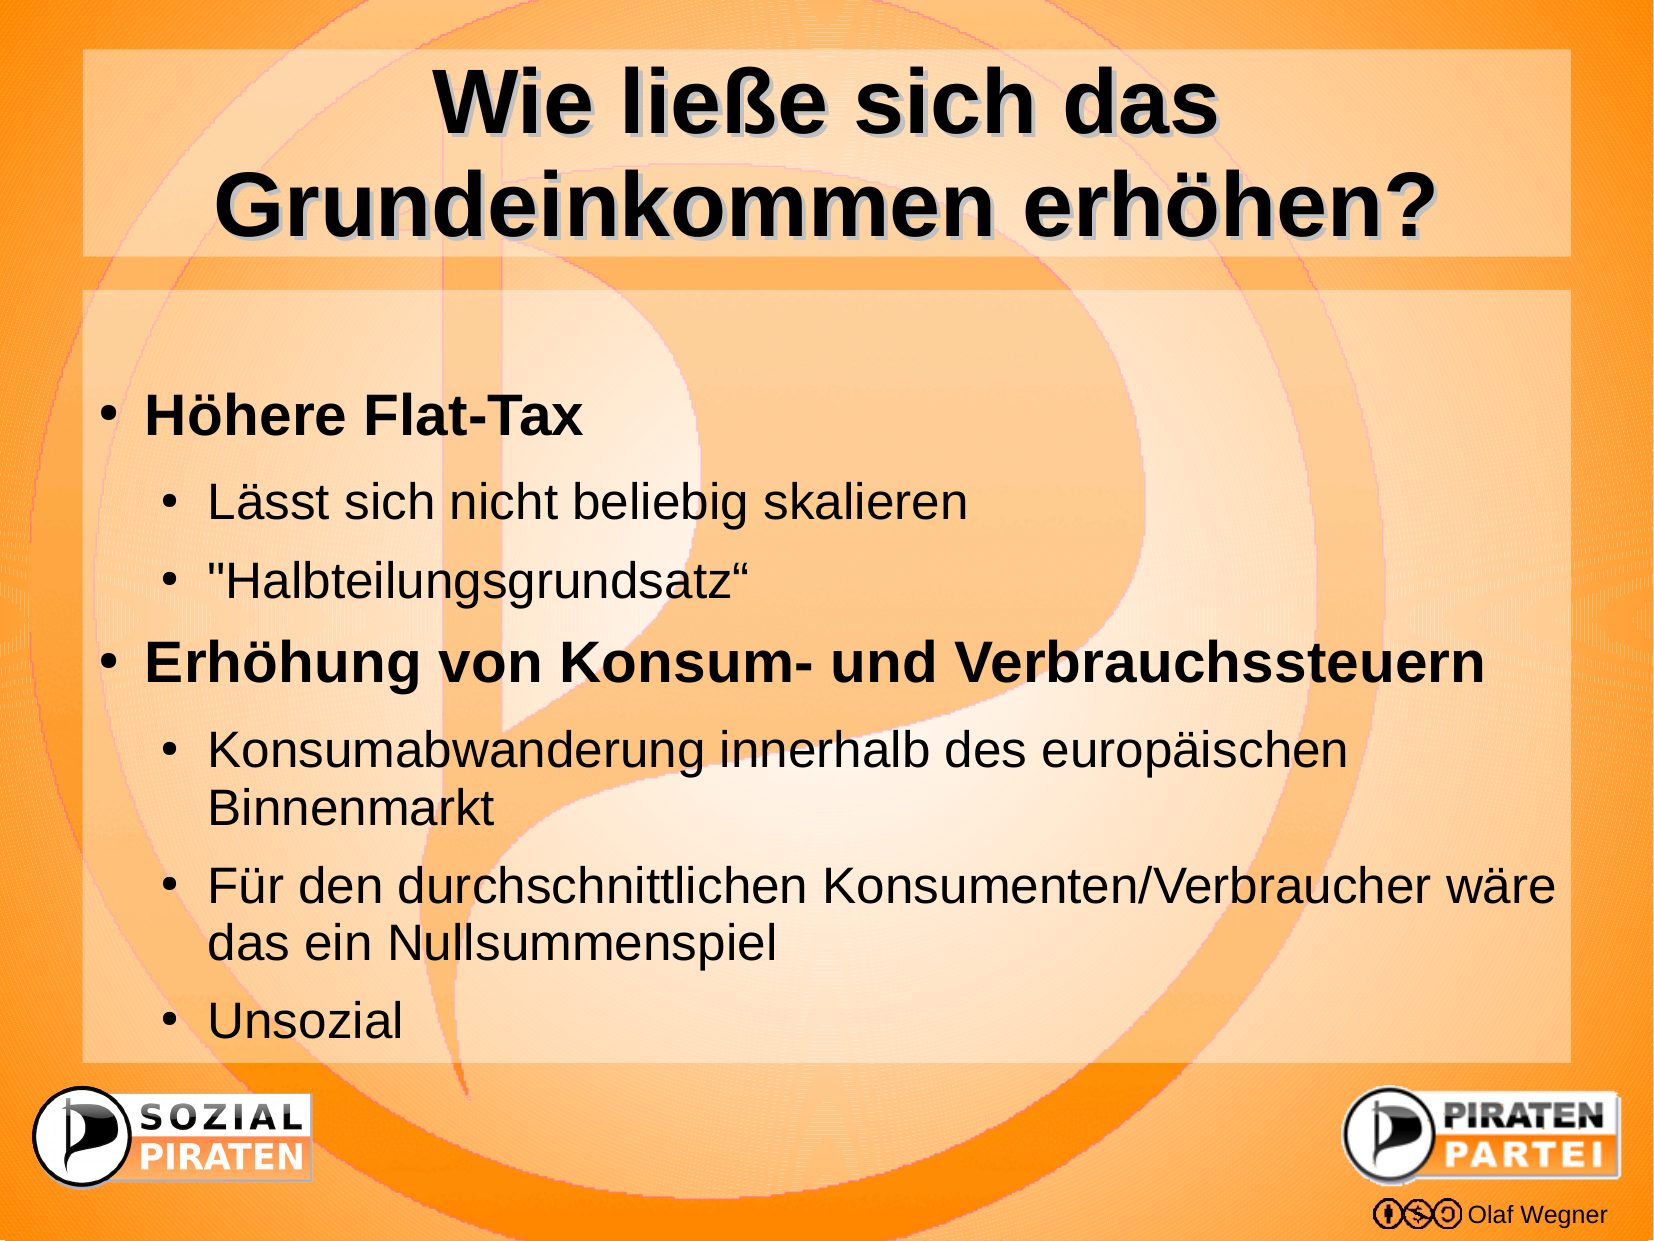

Wie ließe sich das Grundeinkommen erhöhen?
# Höhere Flat-Tax
Lässt sich nicht beliebig skalieren
"Halbteilungsgrundsatz“
Erhöhung von Konsum- und Verbrauchssteuern
Konsumabwanderung innerhalb des europäischen Binnenmarkt
Für den durchschnittlichen Konsumenten/Verbraucher wäre das ein Nullsummenspiel
Unsozial
Olaf Wegner